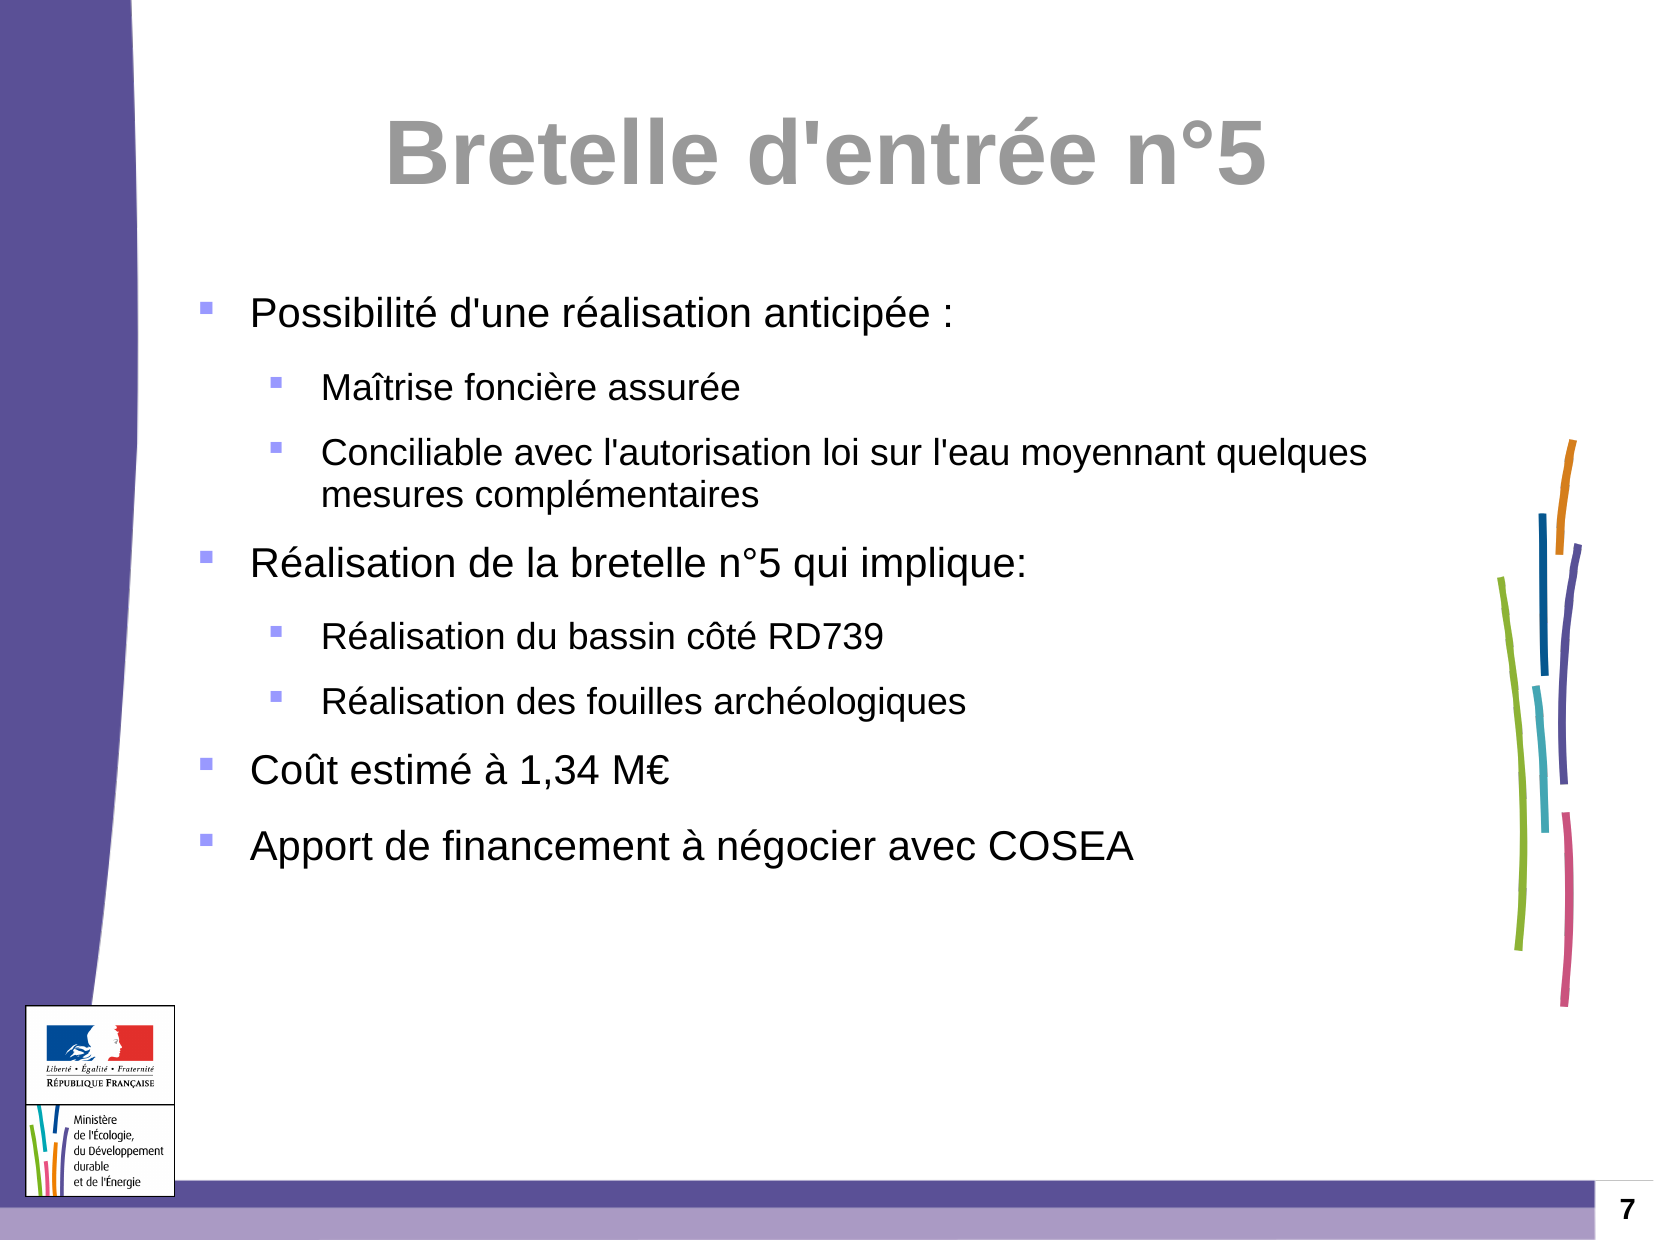

# Bretelle d'entrée n°5
Possibilité d'une réalisation anticipée :
Maîtrise foncière assurée
Conciliable avec l'autorisation loi sur l'eau moyennant quelques mesures complémentaires
Réalisation de la bretelle n°5 qui implique:
Réalisation du bassin côté RD739
Réalisation des fouilles archéologiques
Coût estimé à 1,34 M€
Apport de financement à négocier avec COSEA
7